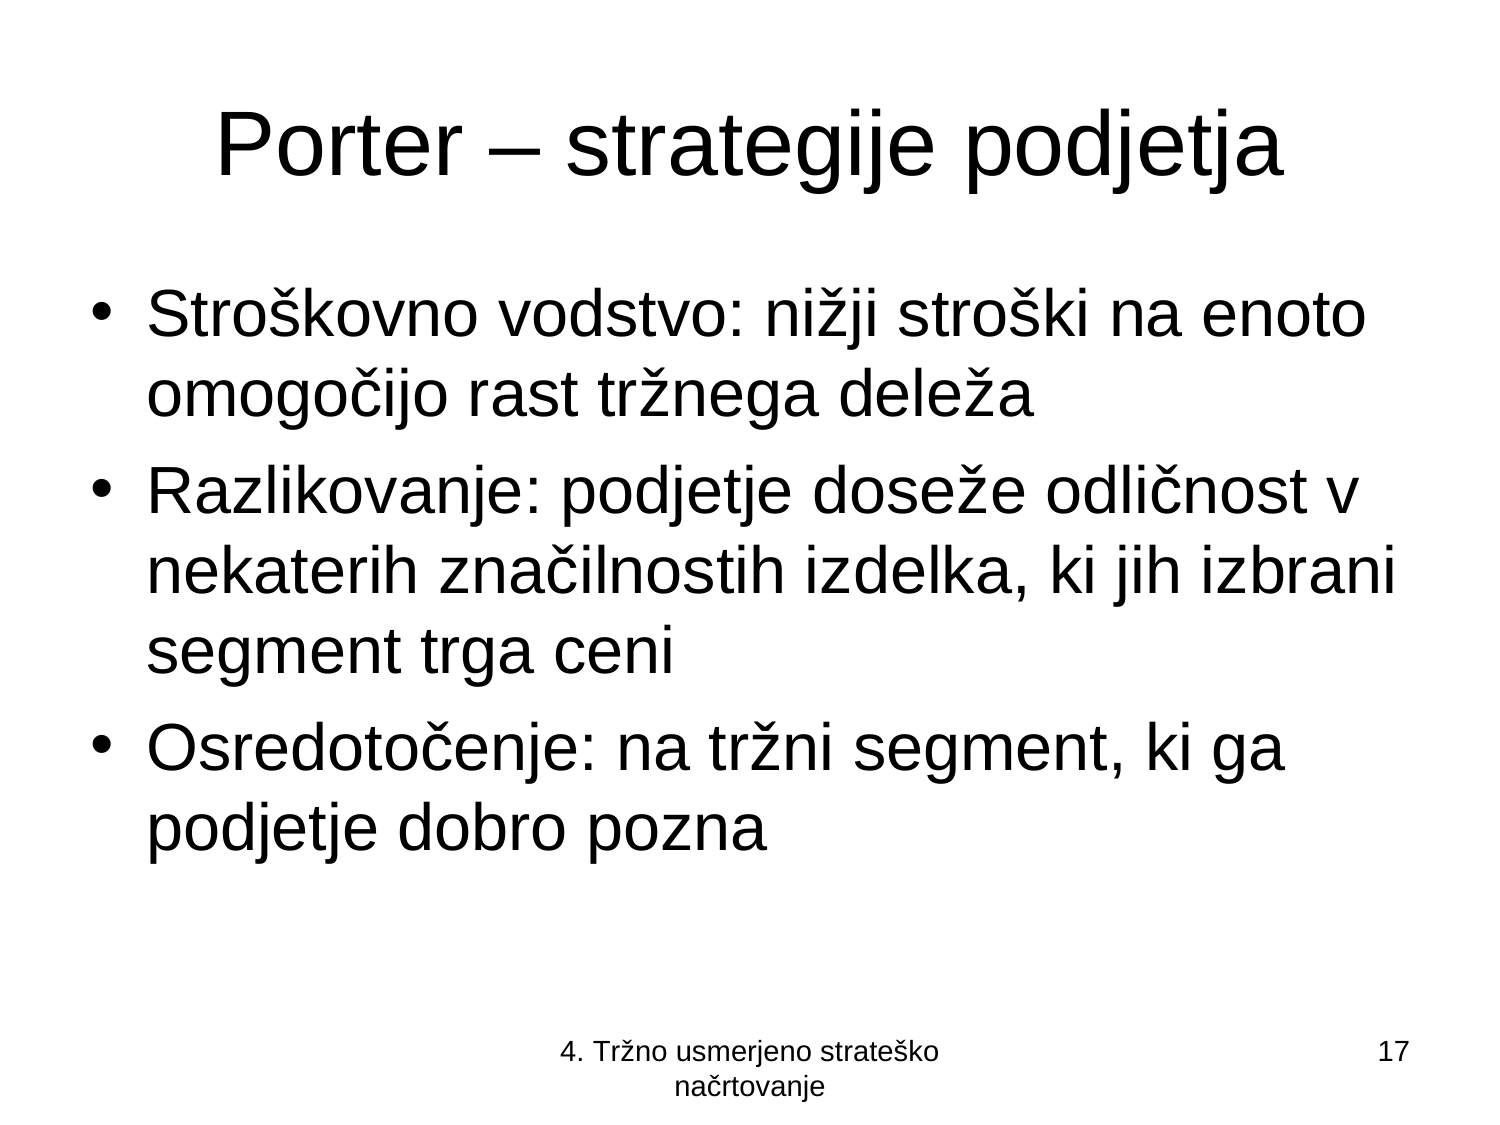

# Porter – strategije podjetja
Stroškovno vodstvo: nižji stroški na enoto omogočijo rast tržnega deleža
Razlikovanje: podjetje doseže odličnost v nekaterih značilnostih izdelka, ki jih izbrani segment trga ceni
Osredotočenje: na tržni segment, ki ga podjetje dobro pozna
4. Tržno usmerjeno strateško načrtovanje